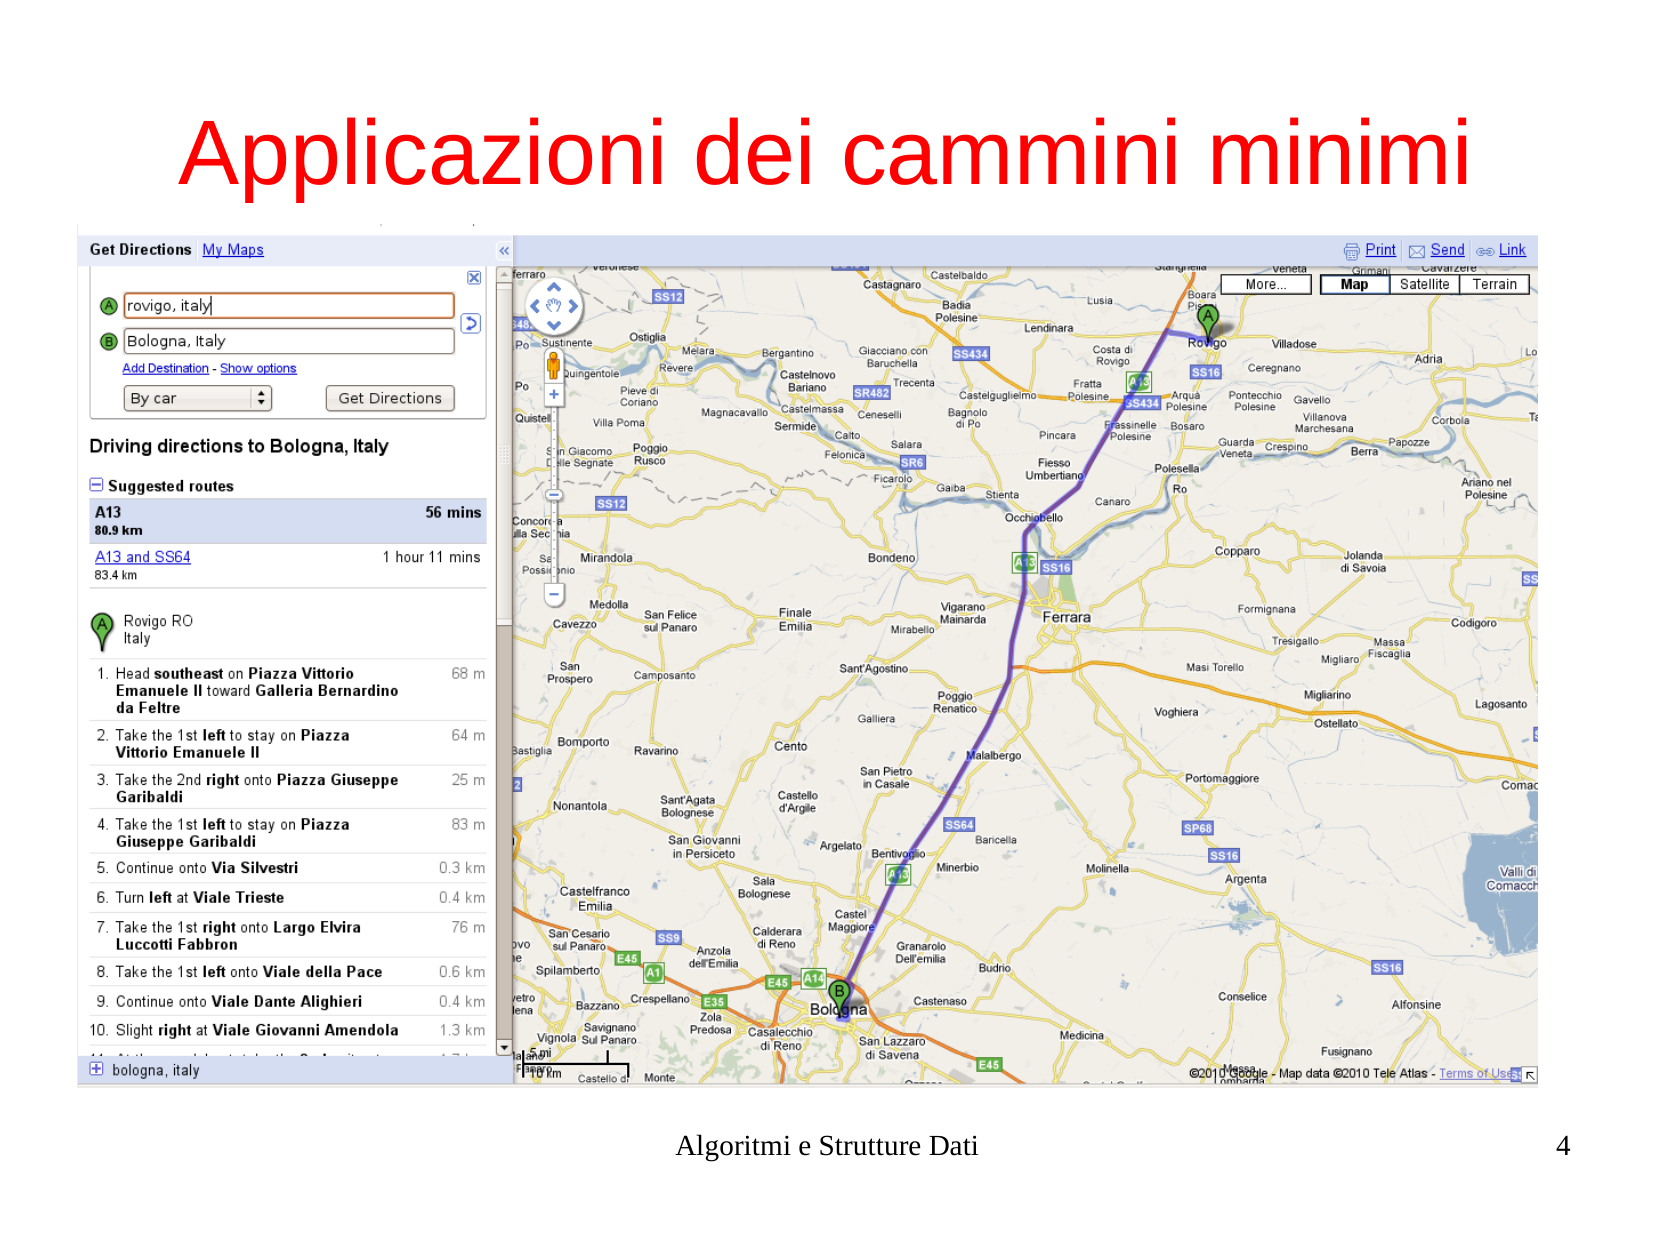

# Applicazioni dei cammini minimi
Algoritmi e Strutture Dati
4